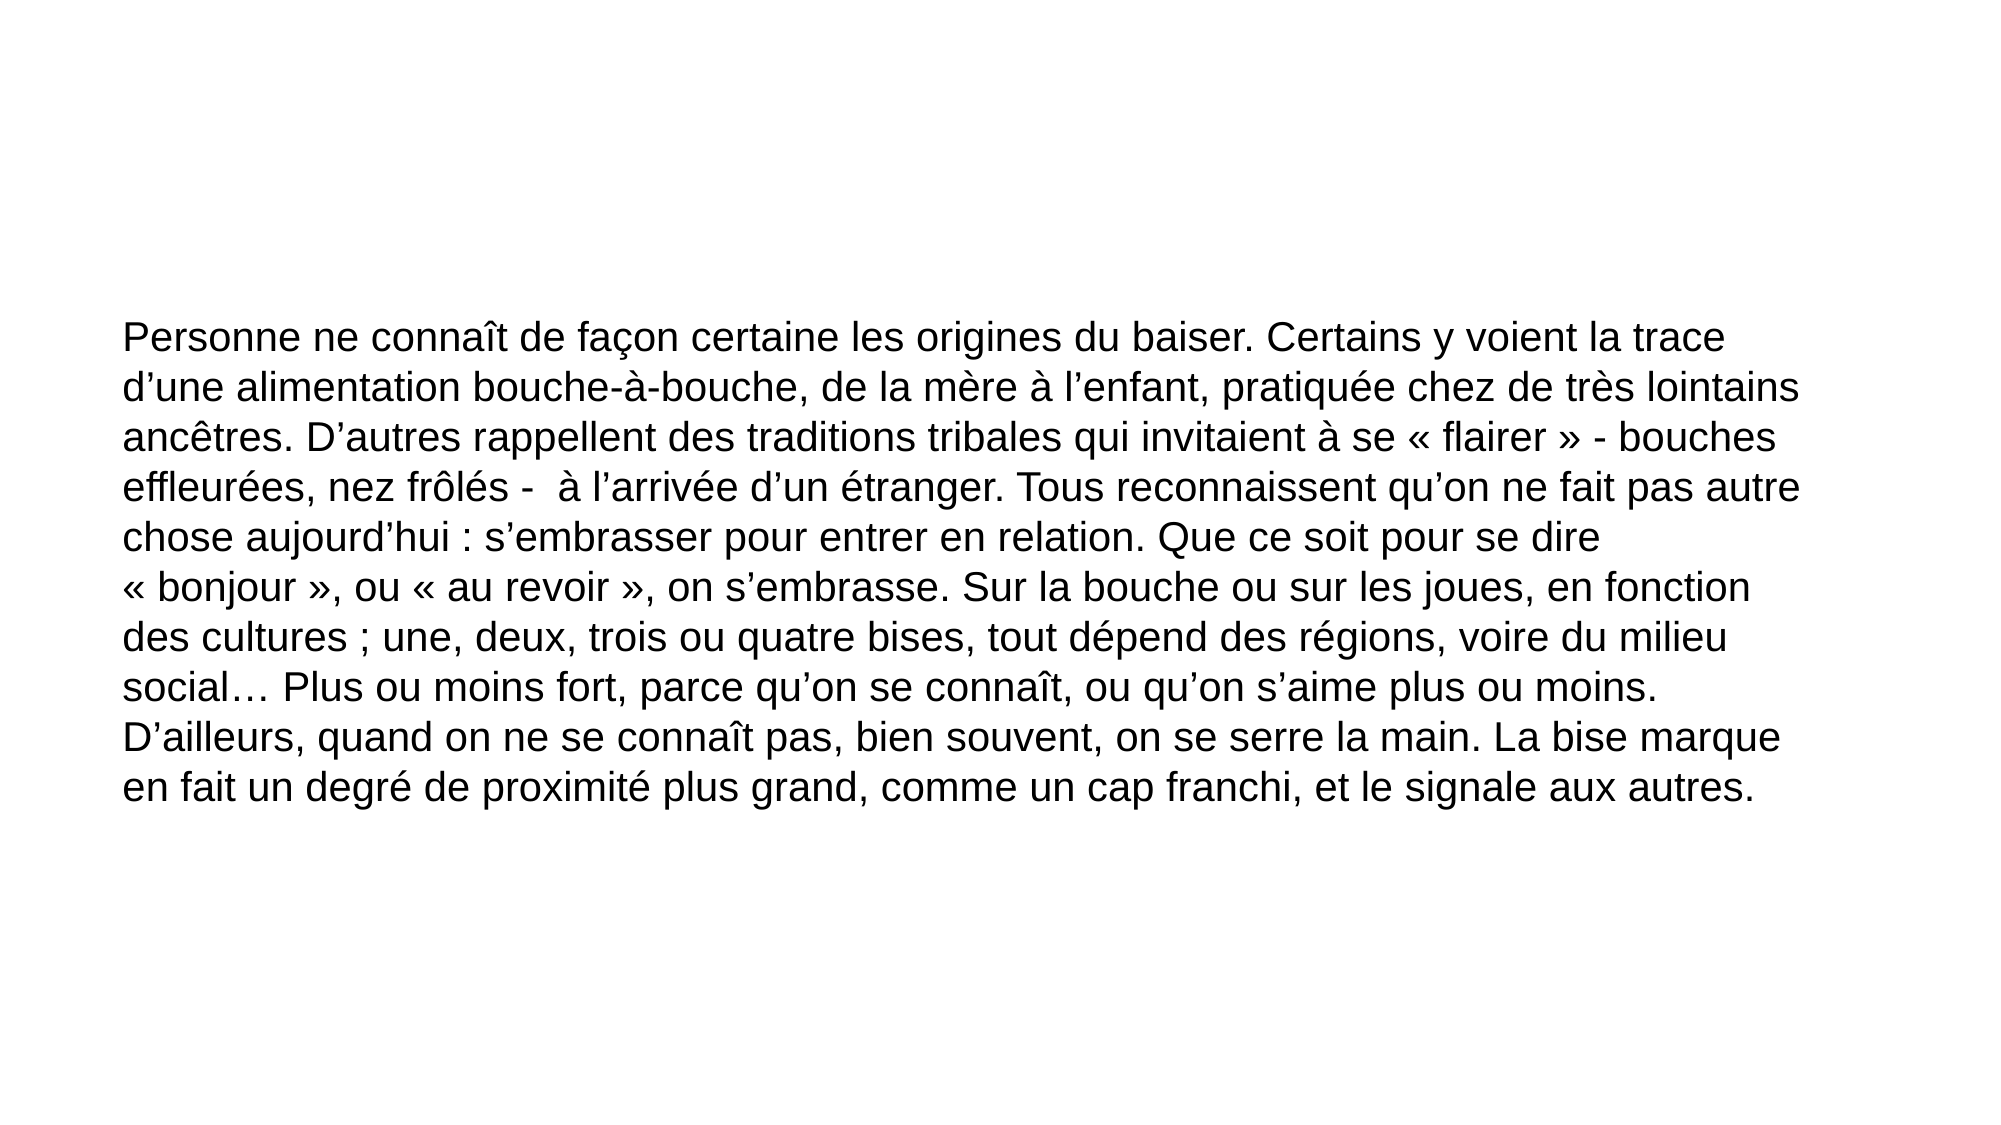

Personne ne connaît de façon certaine les origines du baiser. Certains y voient la trace d’une alimentation bouche-à-bouche, de la mère à l’enfant, pratiquée chez de très lointains ancêtres. D’autres rappellent des traditions tribales qui invitaient à se « flairer » - bouches effleurées, nez frôlés -  à l’arrivée d’un étranger. Tous reconnaissent qu’on ne fait pas autre chose aujourd’hui : s’embrasser pour entrer en relation. Que ce soit pour se dire « bonjour », ou « au revoir », on s’embrasse. Sur la bouche ou sur les joues, en fonction des cultures ; une, deux, trois ou quatre bises, tout dépend des régions, voire du milieu social… Plus ou moins fort, parce qu’on se connaît, ou qu’on s’aime plus ou moins. D’ailleurs, quand on ne se connaît pas, bien souvent, on se serre la main. La bise marque en fait un degré de proximité plus grand, comme un cap franchi, et le signale aux autres.